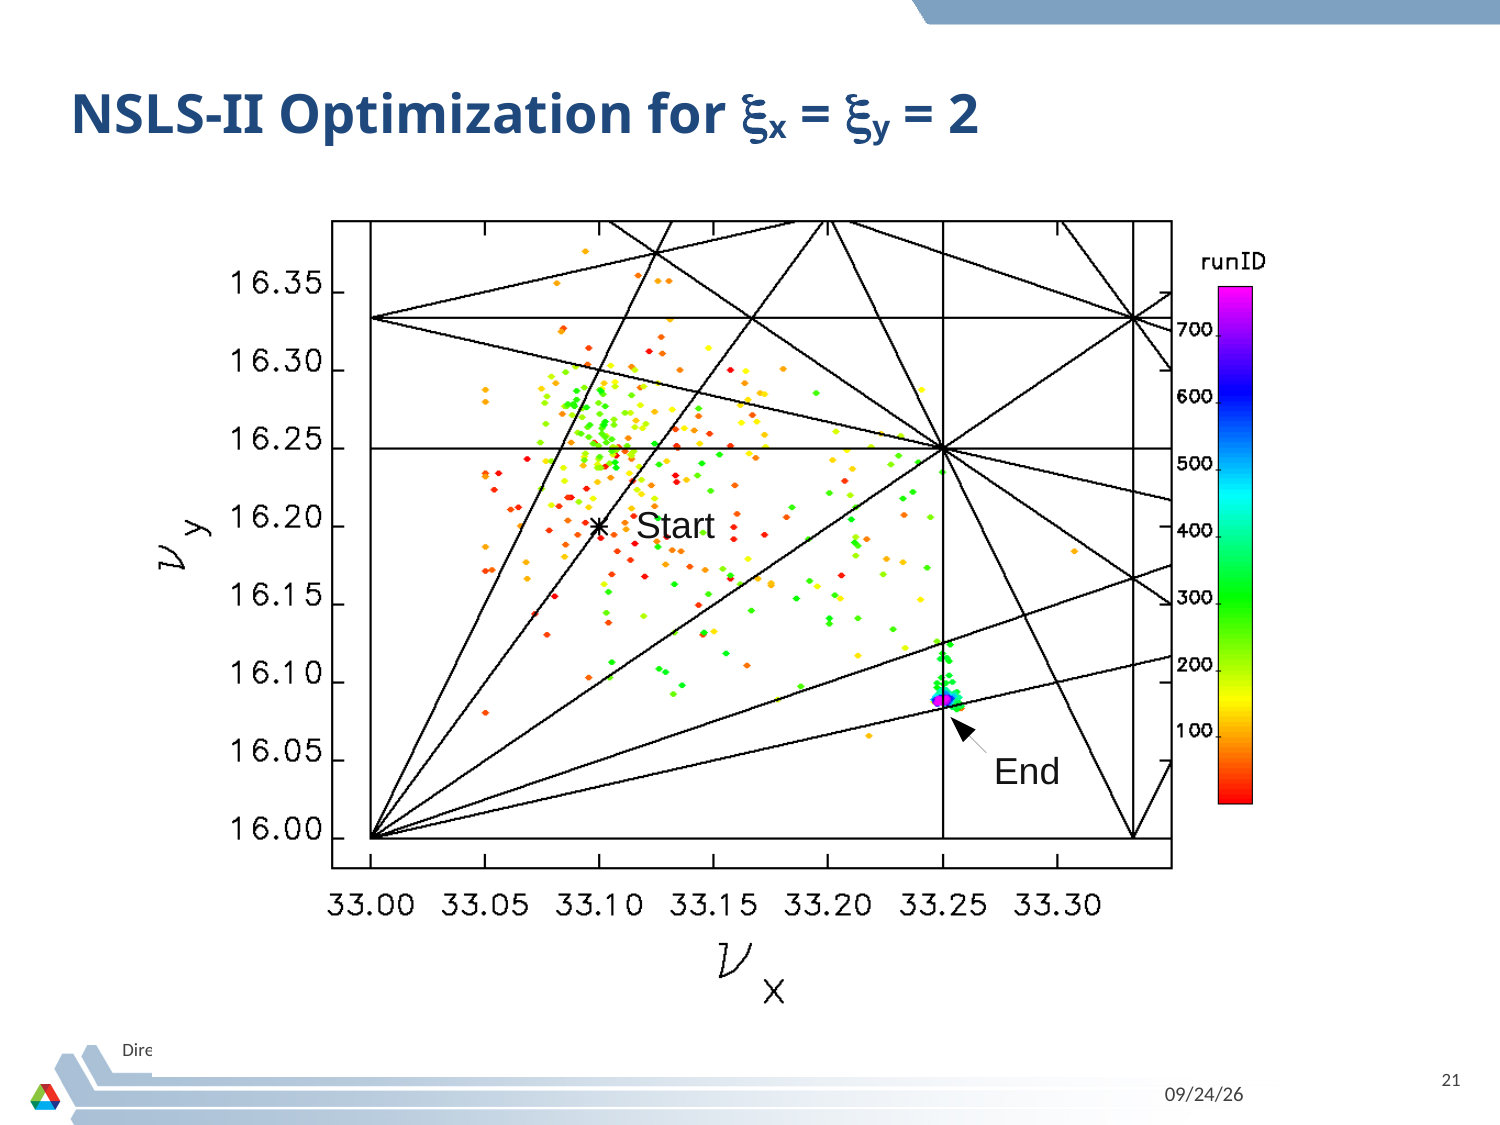

# NSLS-II Optimization for x = y = 2
Start
End
Direct Optimization of DA and MA
21
1M. Belgrounne et al., Proc. PAC03, 896-898 (2003).